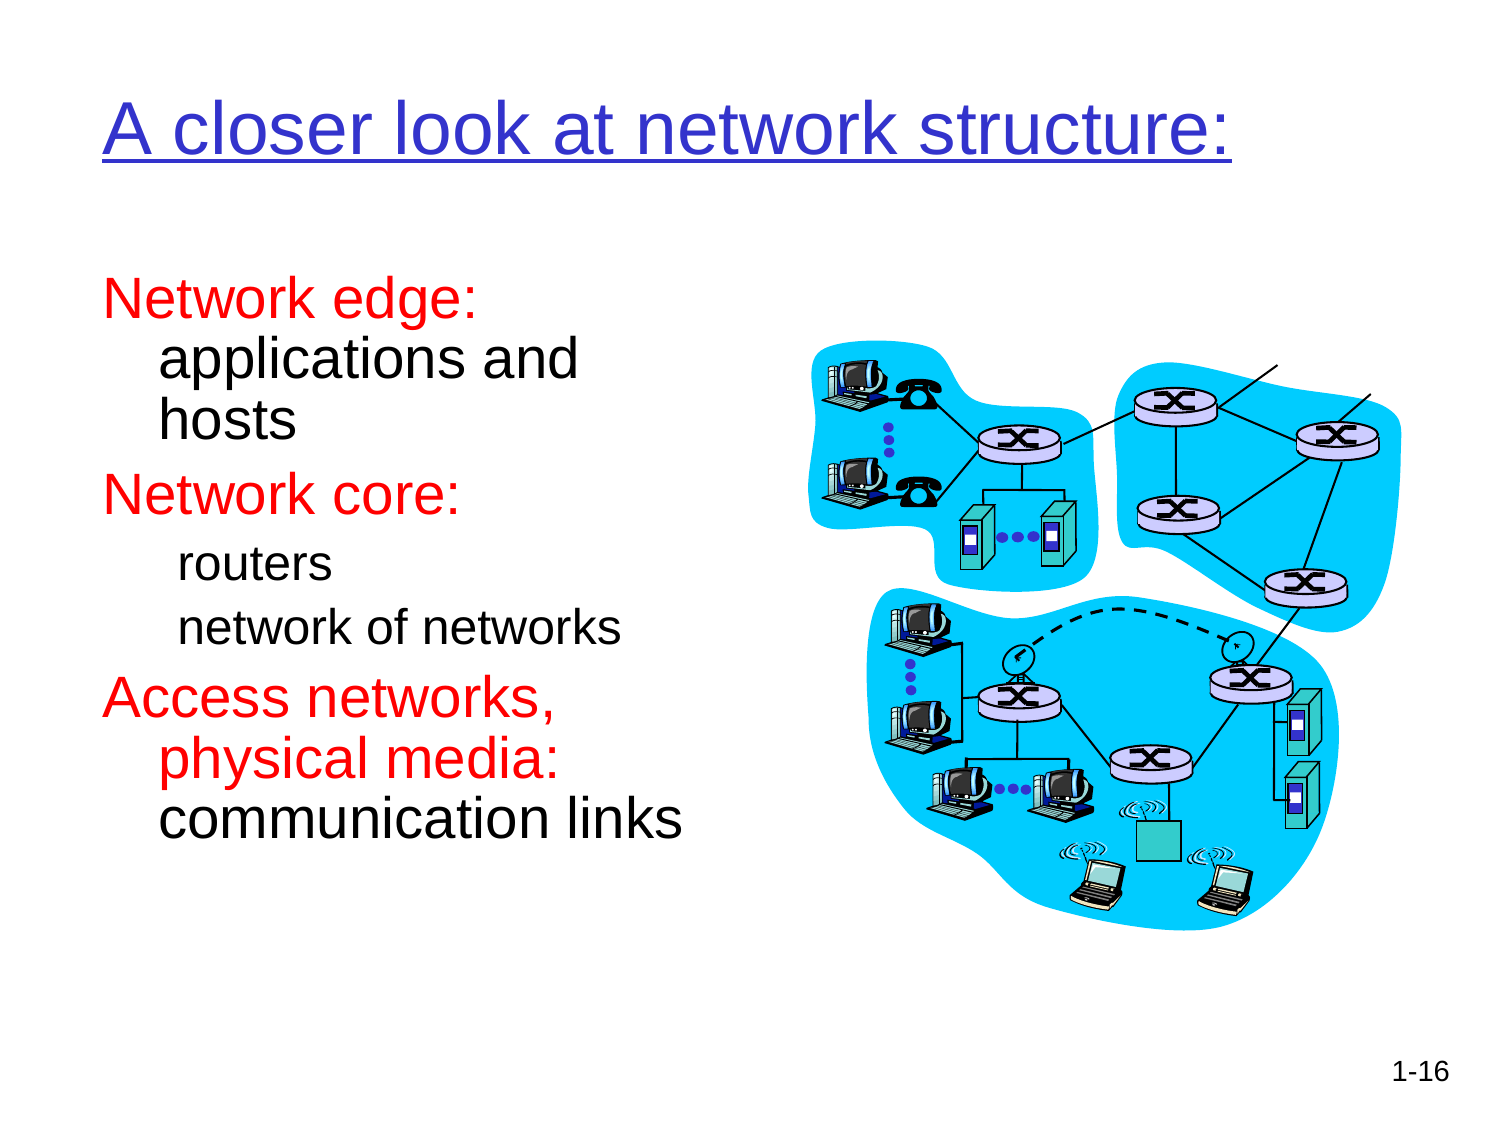

# A closer look at network structure:
Network edge: applications and hosts
Network core:
routers
network of networks
Access networks, physical media: communication links
16